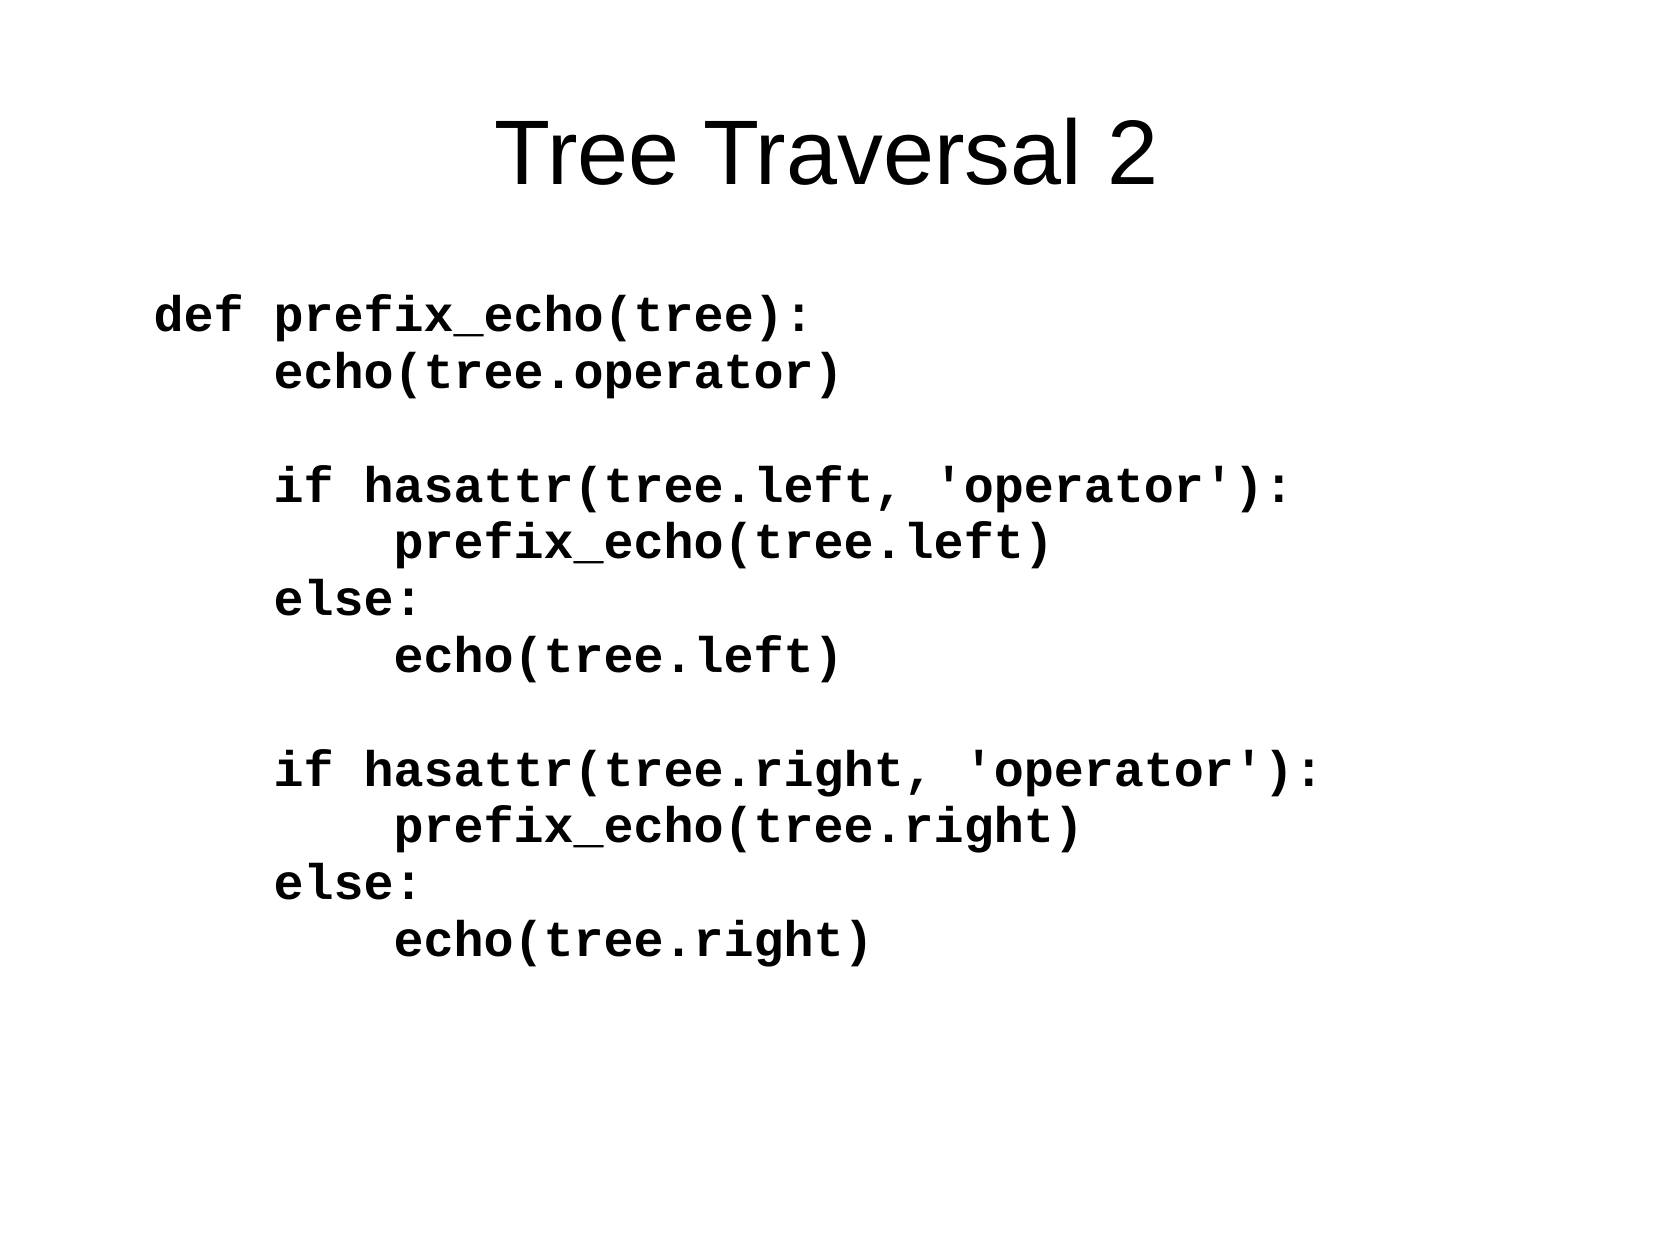

# Tree Traversal 2
def prefix_echo(tree):
 echo(tree.operator)
 if hasattr(tree.left, 'operator'):
 prefix_echo(tree.left)
 else:
 echo(tree.left)
 if hasattr(tree.right, 'operator'):
 prefix_echo(tree.right)
 else:
 echo(tree.right)